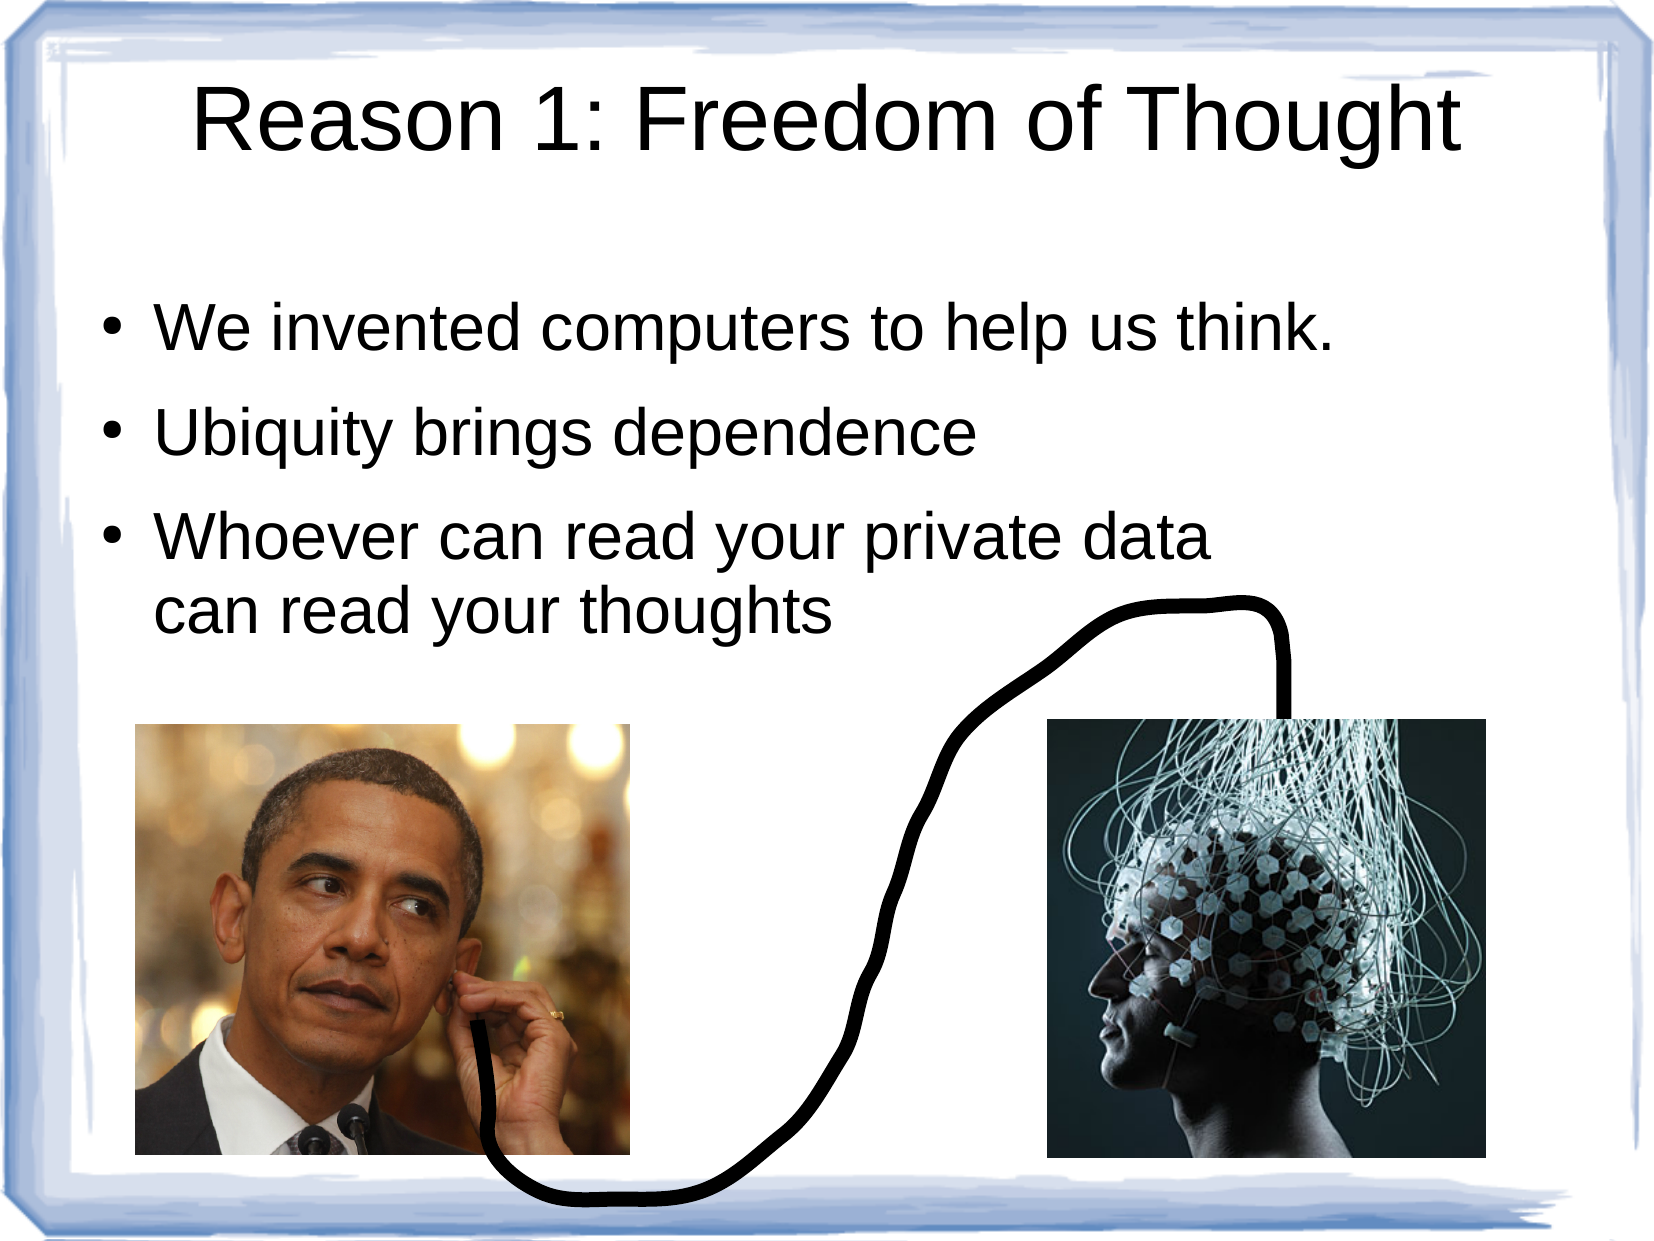

# Reason 1: Freedom of Thought
We invented computers to help us think.
Ubiquity brings dependence
Whoever can read your private data
can read your thoughts